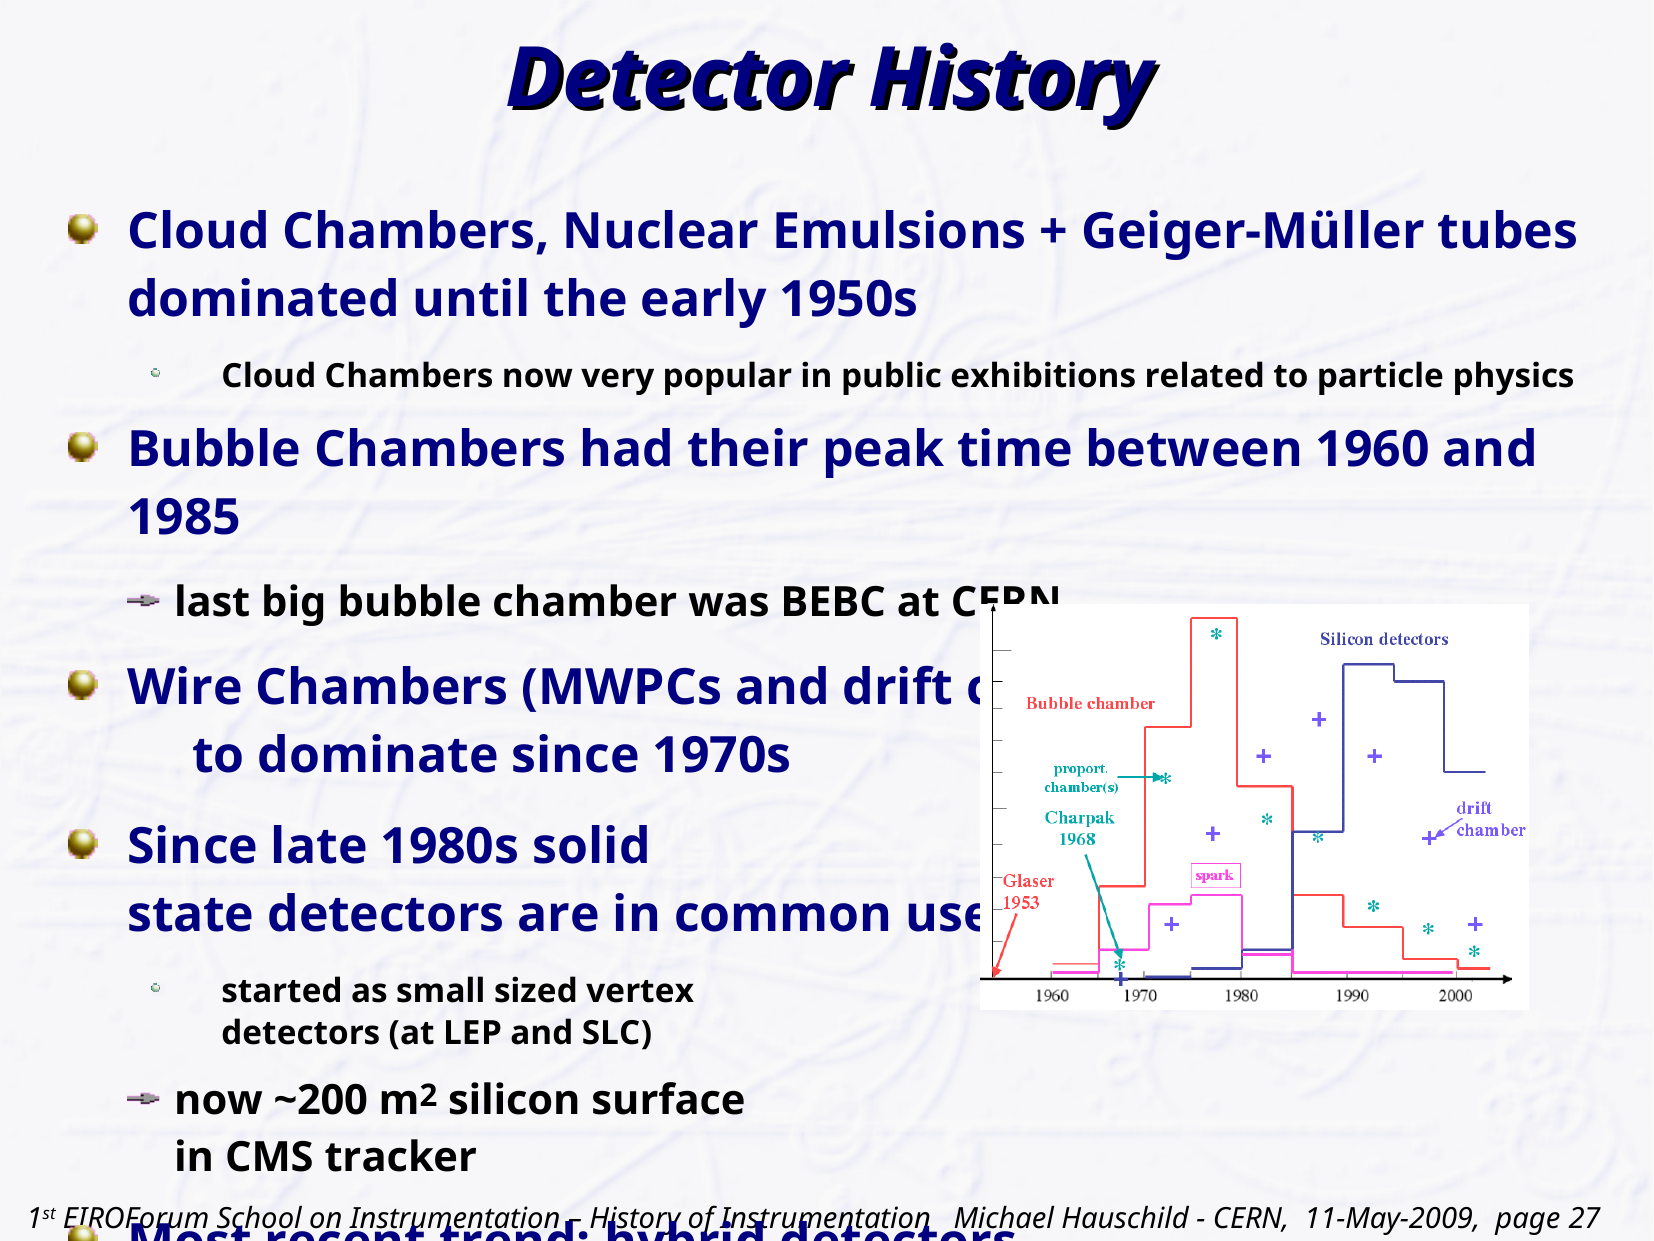

# Detector History
Cloud Chambers, Nuclear Emulsions + Geiger-Müller tubes dominated until the early 1950s
Cloud Chambers now very popular in public exhibitions related to particle physics
Bubble Chambers had their peak time between 1960 and 1985
last big bubble chamber was BEBC at CERN
Wire Chambers (MWPCs and drift chambers) started					to dominate since 1970s
Since late 1980s solid														state detectors are in common use
started as small sized vertex												detectors (at LEP and SLC)
now ~200 m2 silicon surface												in CMS tracker
Most recent trend: hybrid detectors
combining both gaseous and solid state technologies